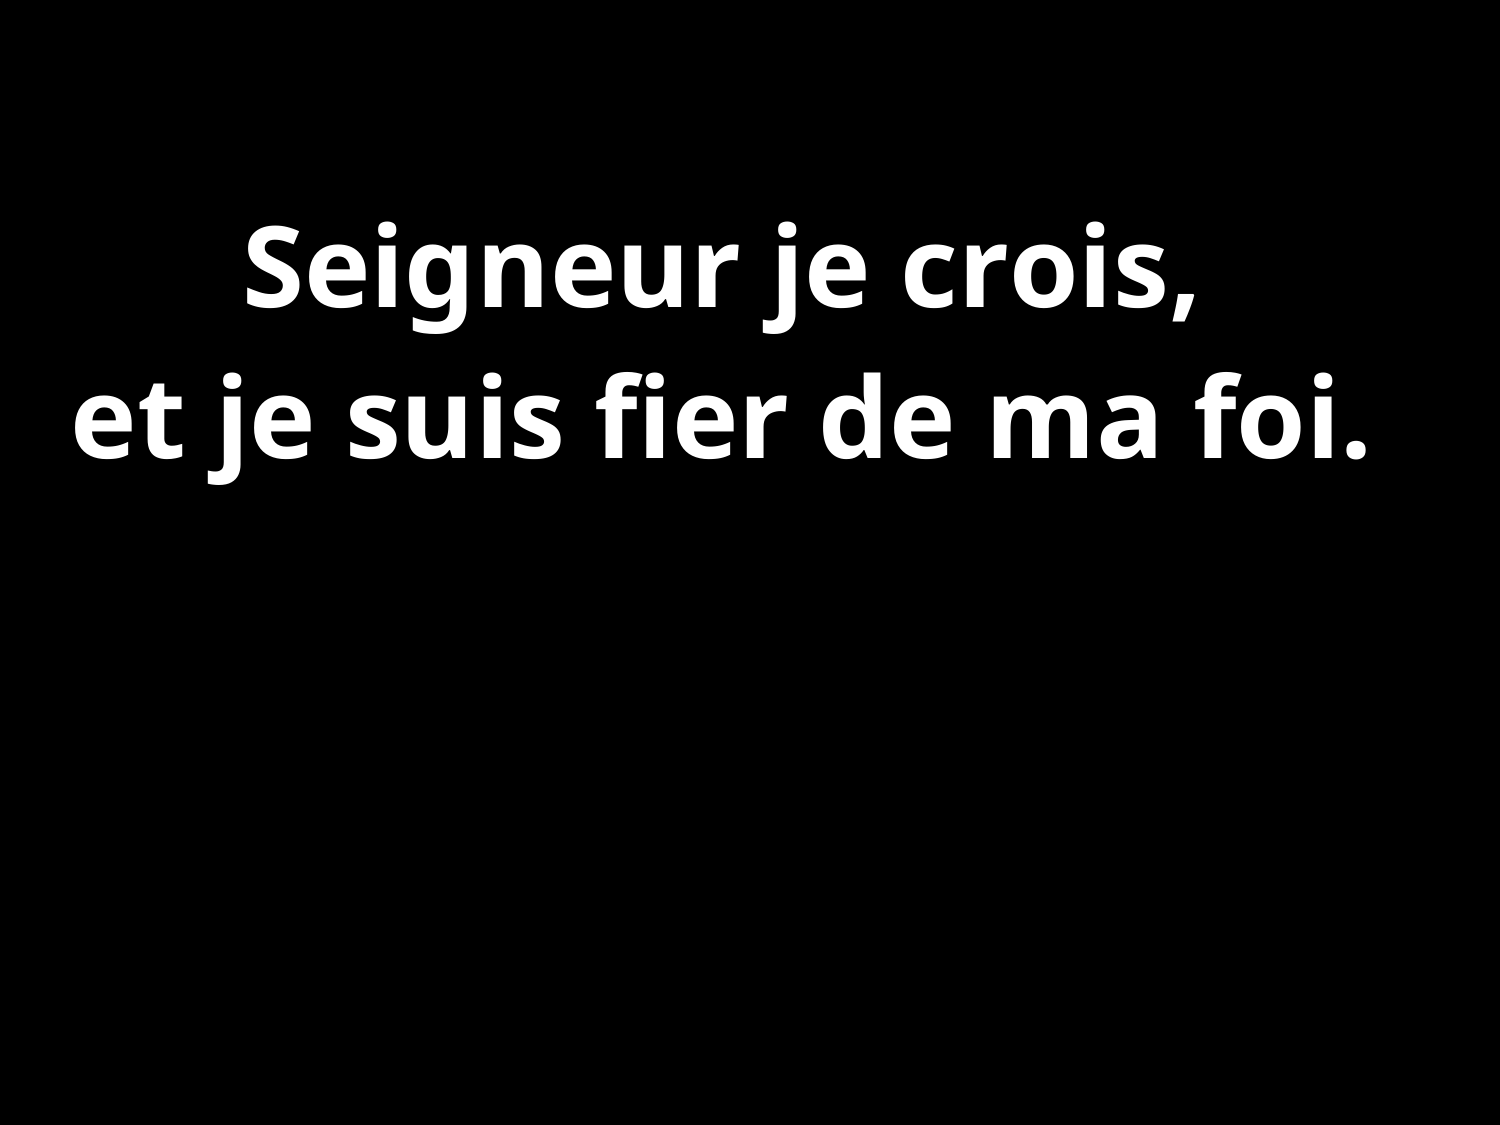

# Seigneur je crois,
et je suis fier de ma foi.